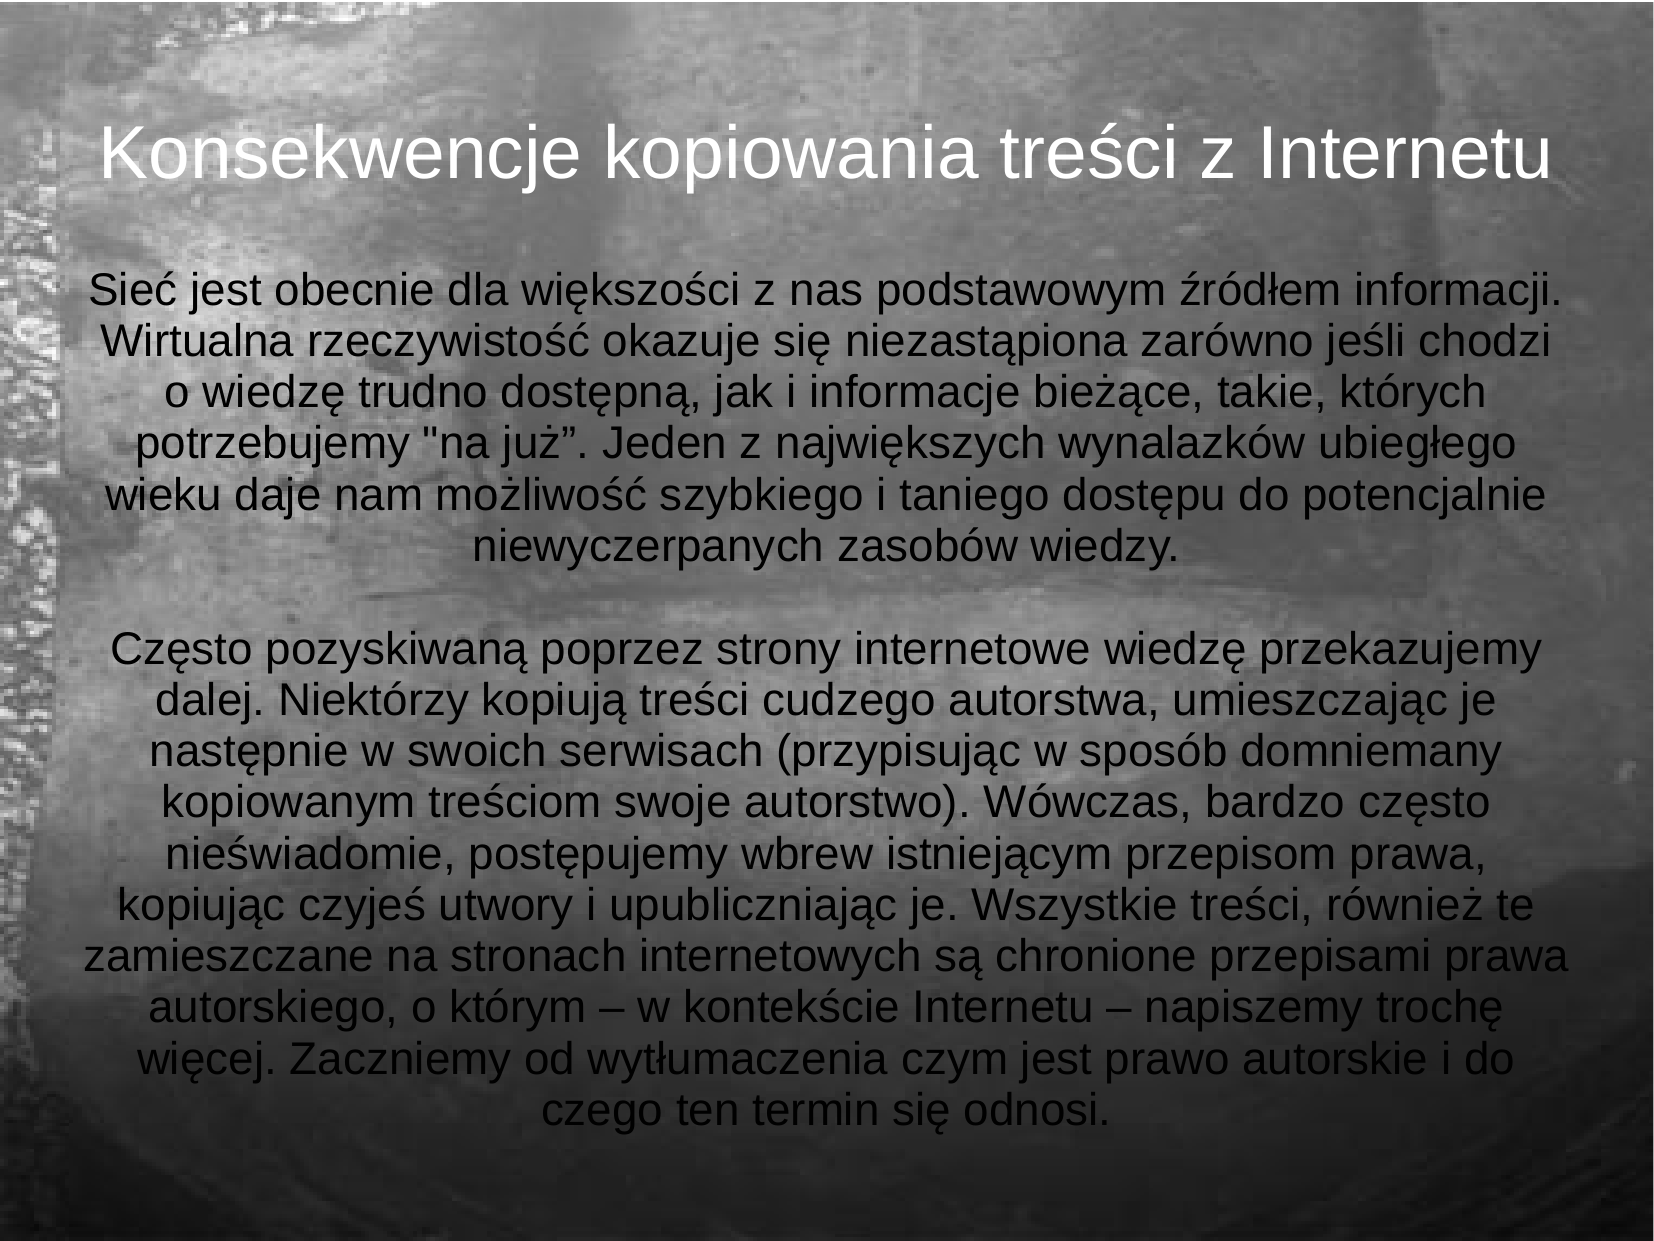

Konsekwencje kopiowania treści z Internetu
# Sieć jest obecnie dla większości z nas podstawowym źródłem informacji. Wirtualna rzeczywistość okazuje się niezastąpiona zarówno jeśli chodzi o wiedzę trudno dostępną, jak i informacje bieżące, takie, których potrzebujemy "na już”. Jeden z największych wynalazków ubiegłego wieku daje nam możliwość szybkiego i taniego dostępu do potencjalnie niewyczerpanych zasobów wiedzy.
Często pozyskiwaną poprzez strony internetowe wiedzę przekazujemy dalej. Niektórzy kopiują treści cudzego autorstwa, umieszczając je następnie w swoich serwisach (przypisując w sposób domniemany kopiowanym treściom swoje autorstwo). Wówczas, bardzo często nieświadomie, postępujemy wbrew istniejącym przepisom prawa, kopiując czyjeś utwory i upubliczniając je. Wszystkie treści, również te zamieszczane na stronach internetowych są chronione przepisami prawa autorskiego, o którym – w kontekście Internetu – napiszemy trochę więcej. Zaczniemy od wytłumaczenia czym jest prawo autorskie i do czego ten termin się odnosi.